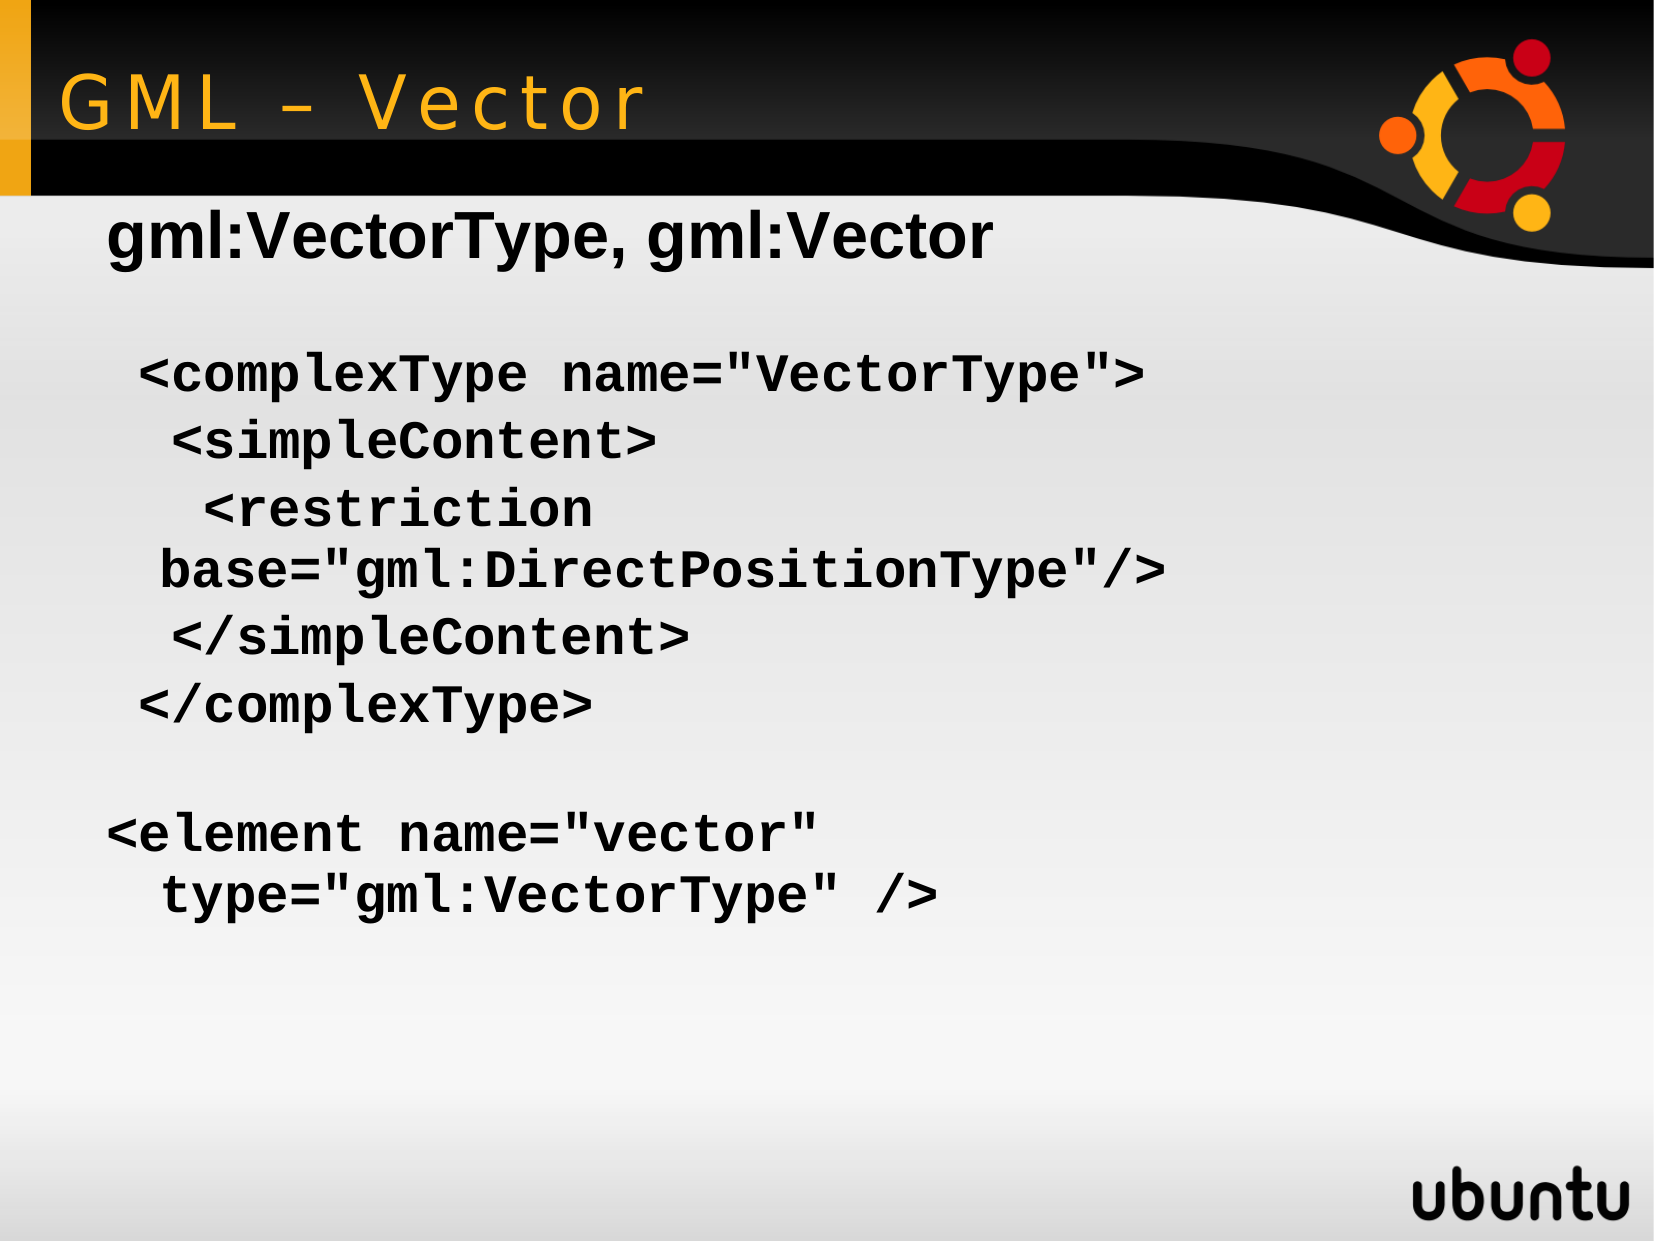

# GML – Vector
gml:VectorType, gml:Vector
 <complexType name="VectorType">
 <simpleContent>
 <restriction base="gml:DirectPositionType"/>
 </simpleContent>
 </complexType>
<element name="vector" type="gml:VectorType" />